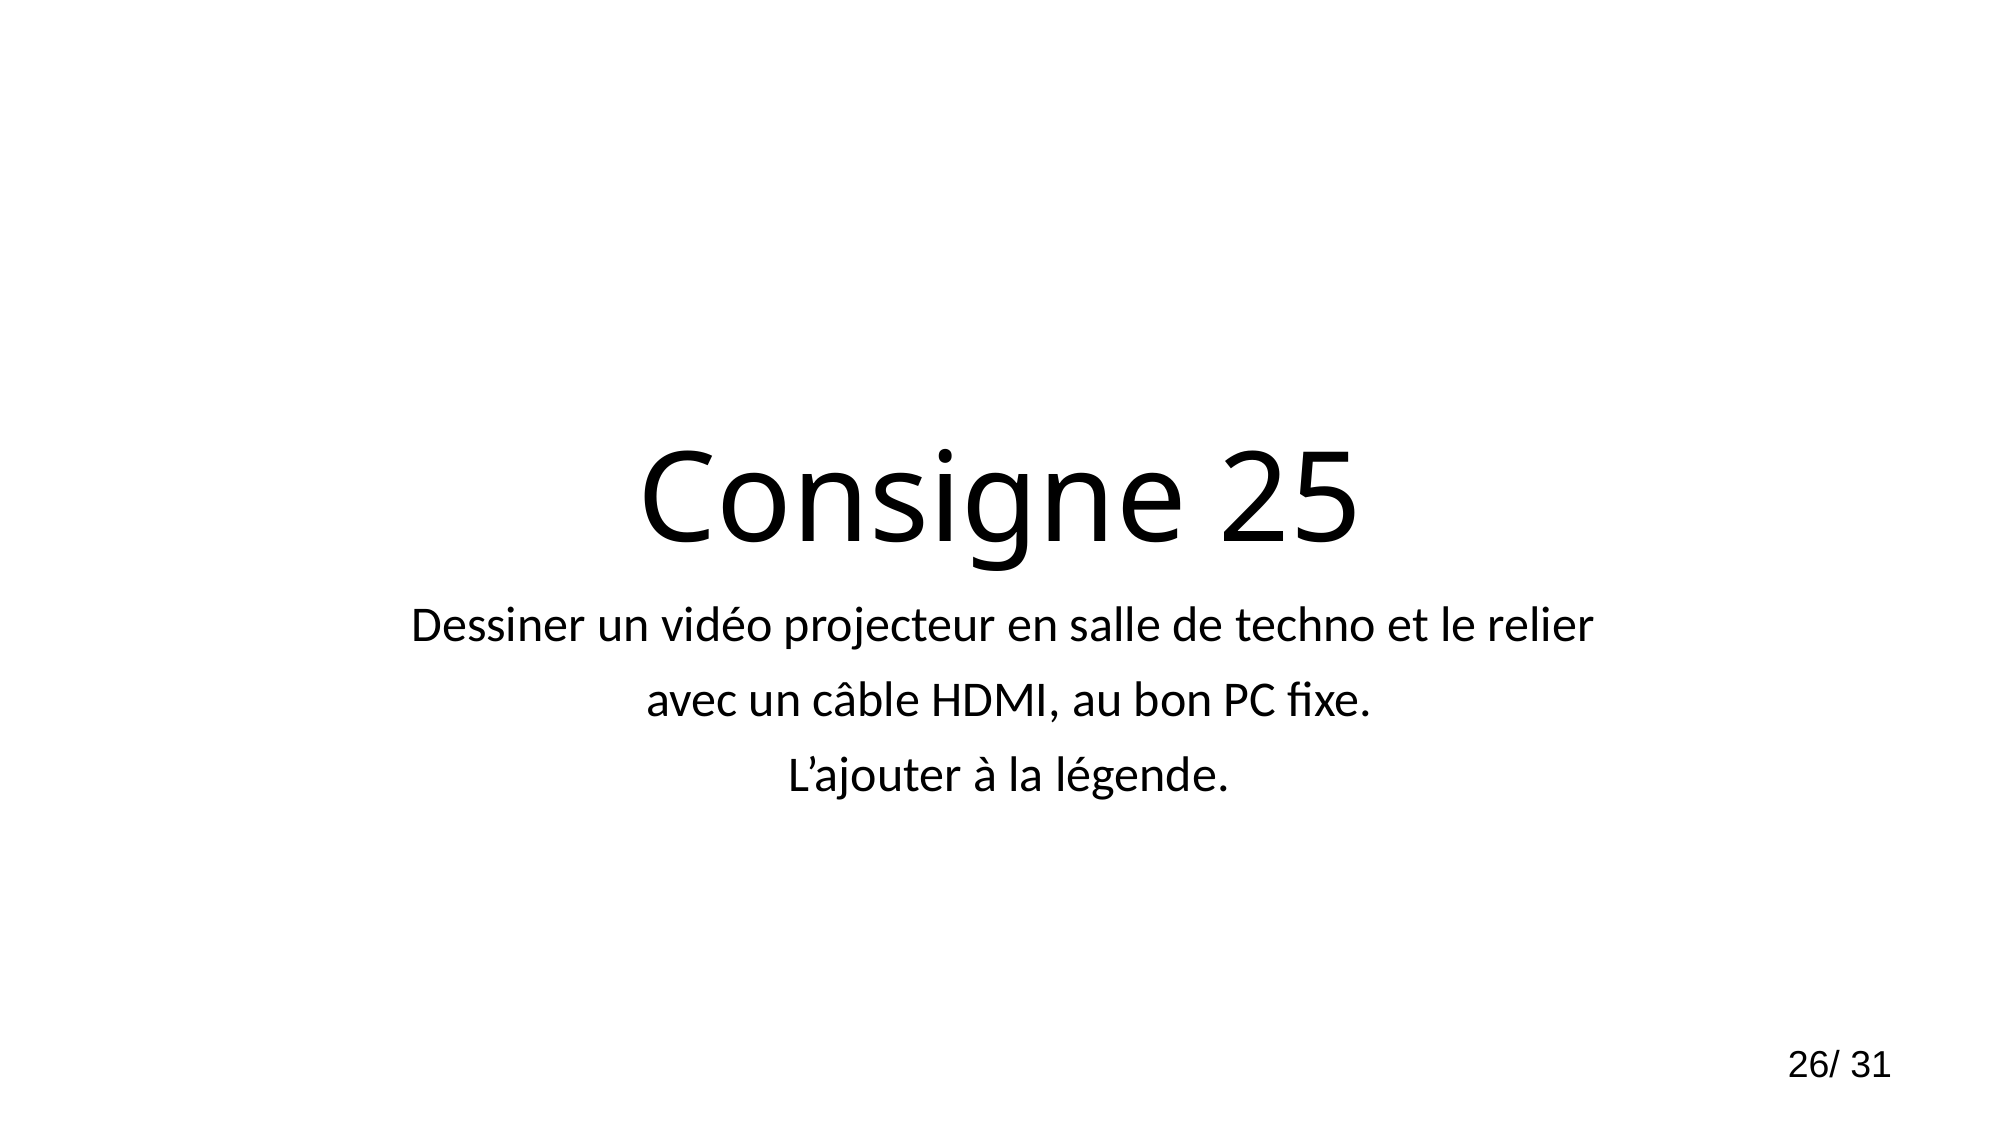

# Consigne 25
Dessiner un vidéo projecteur en salle de techno et le relier
avec un câble HDMI, au bon PC fixe.
L’ajouter à la légende.